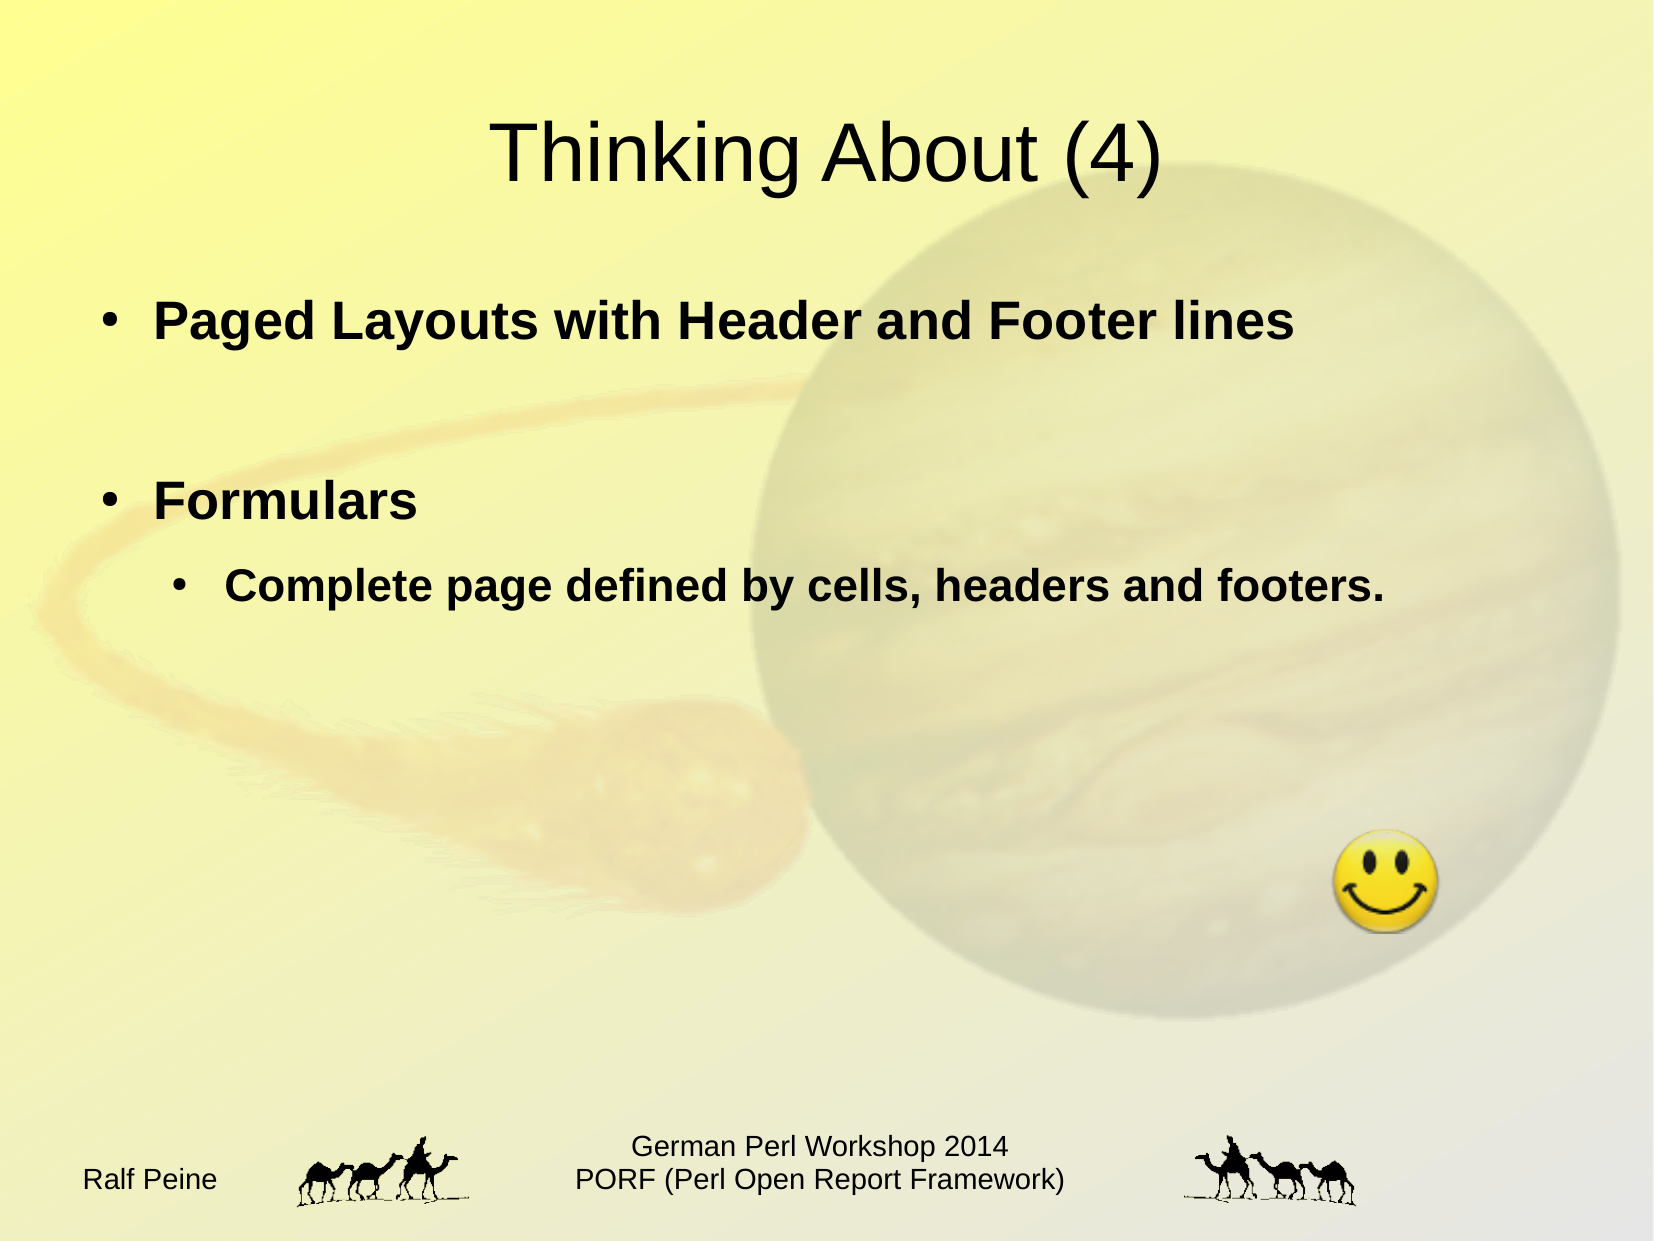

# Thinking About (4)
Paged Layouts with Header and Footer lines
Formulars
Complete page defined by cells, headers and footers.